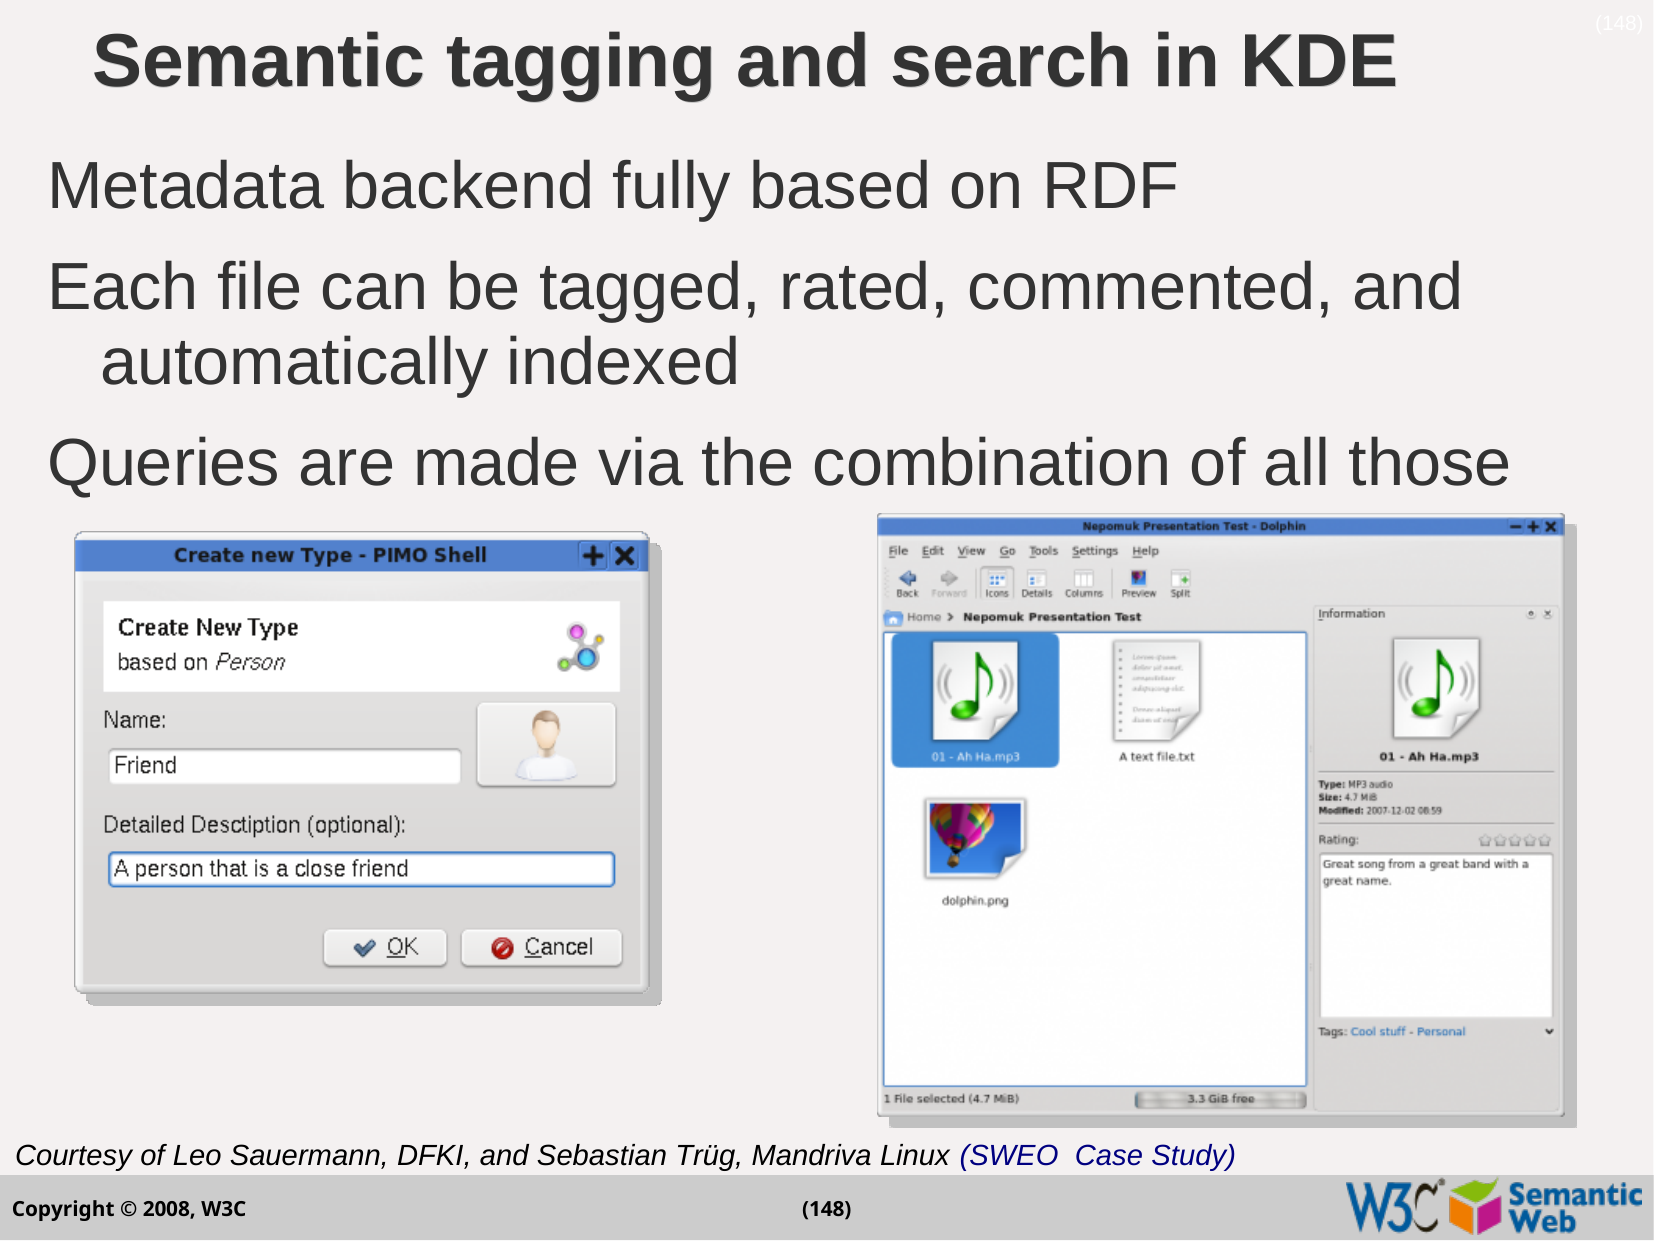

# Semantic tagging and search in KDE
Metadata backend fully based on RDF
Each file can be tagged, rated, commented, and automatically indexed
Queries are made via the combination of all those
Courtesy of Leo Sauermann, DFKI, and Sebastian Trüg, Mandriva Linux (SWEO Case Study)